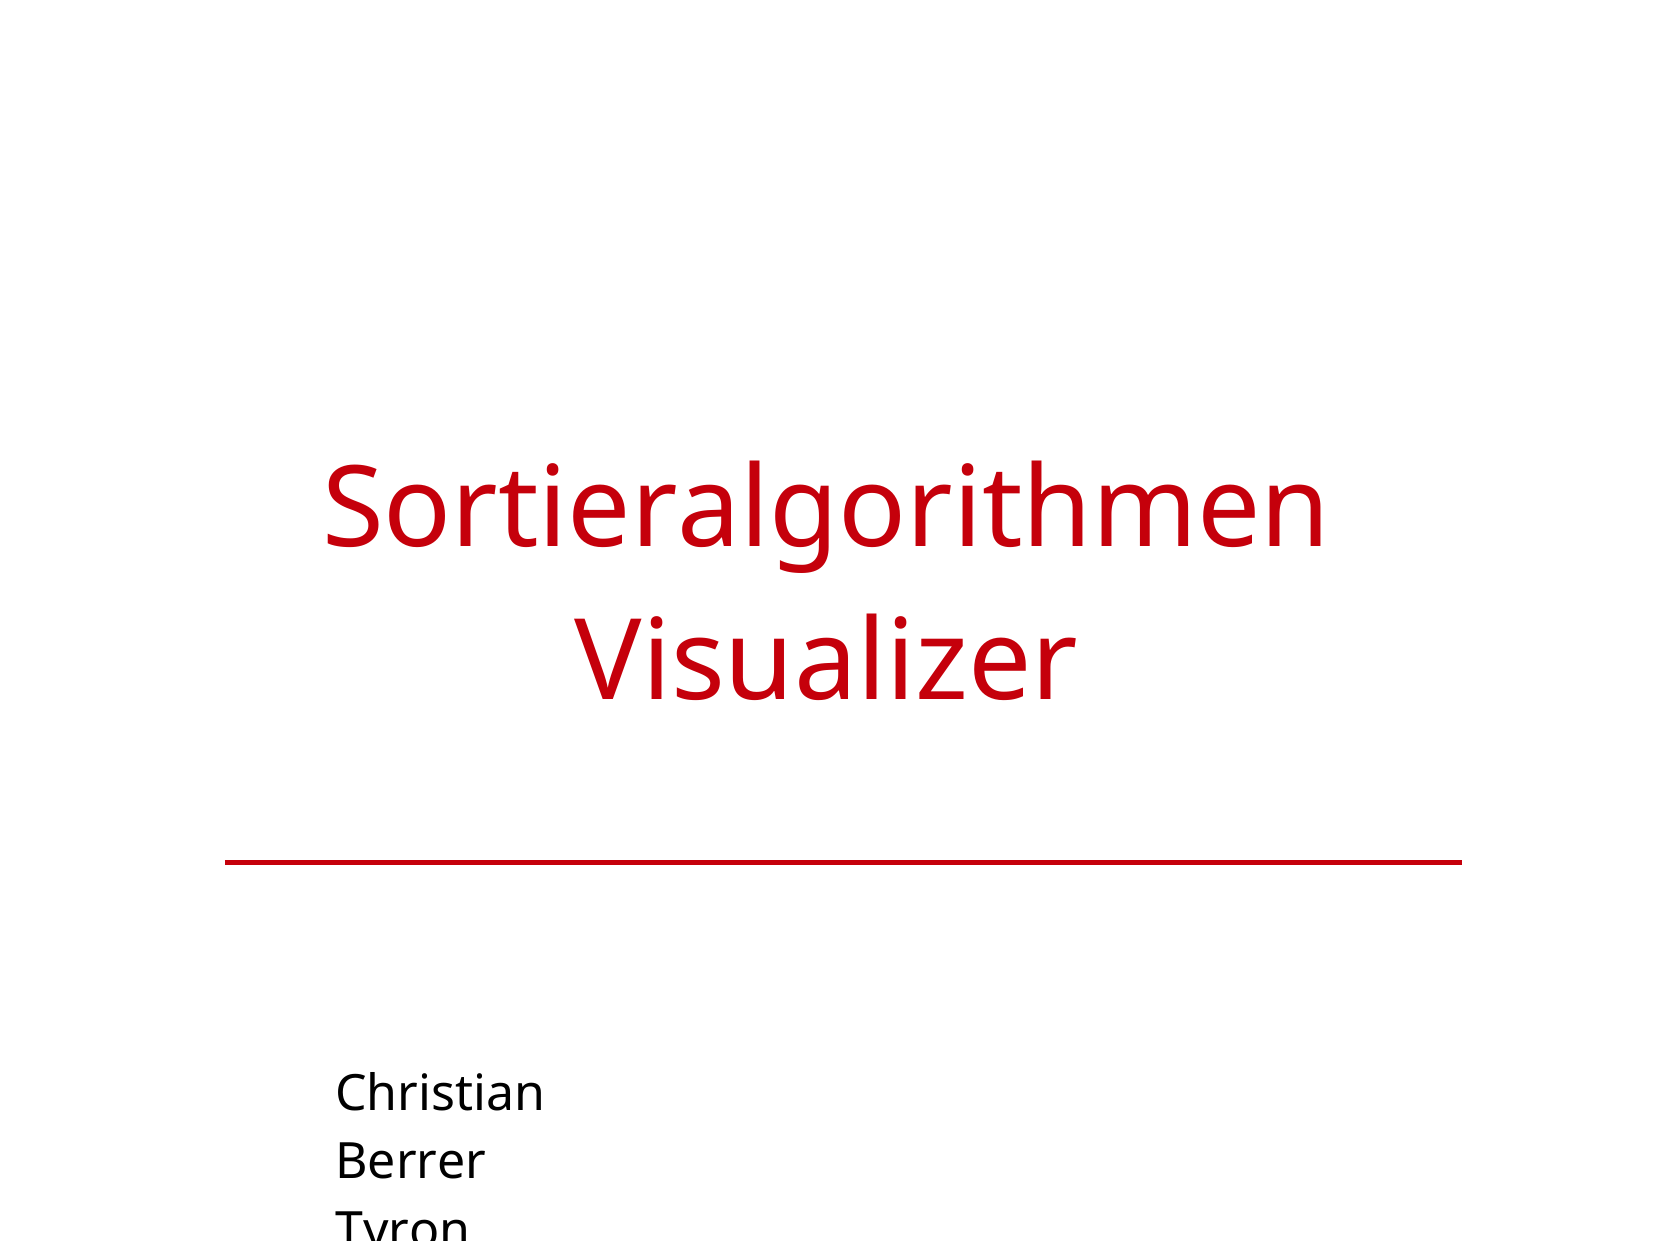

# Sortieralgorithmen
Visualizer
Christian Berrer
Tyron Madlener